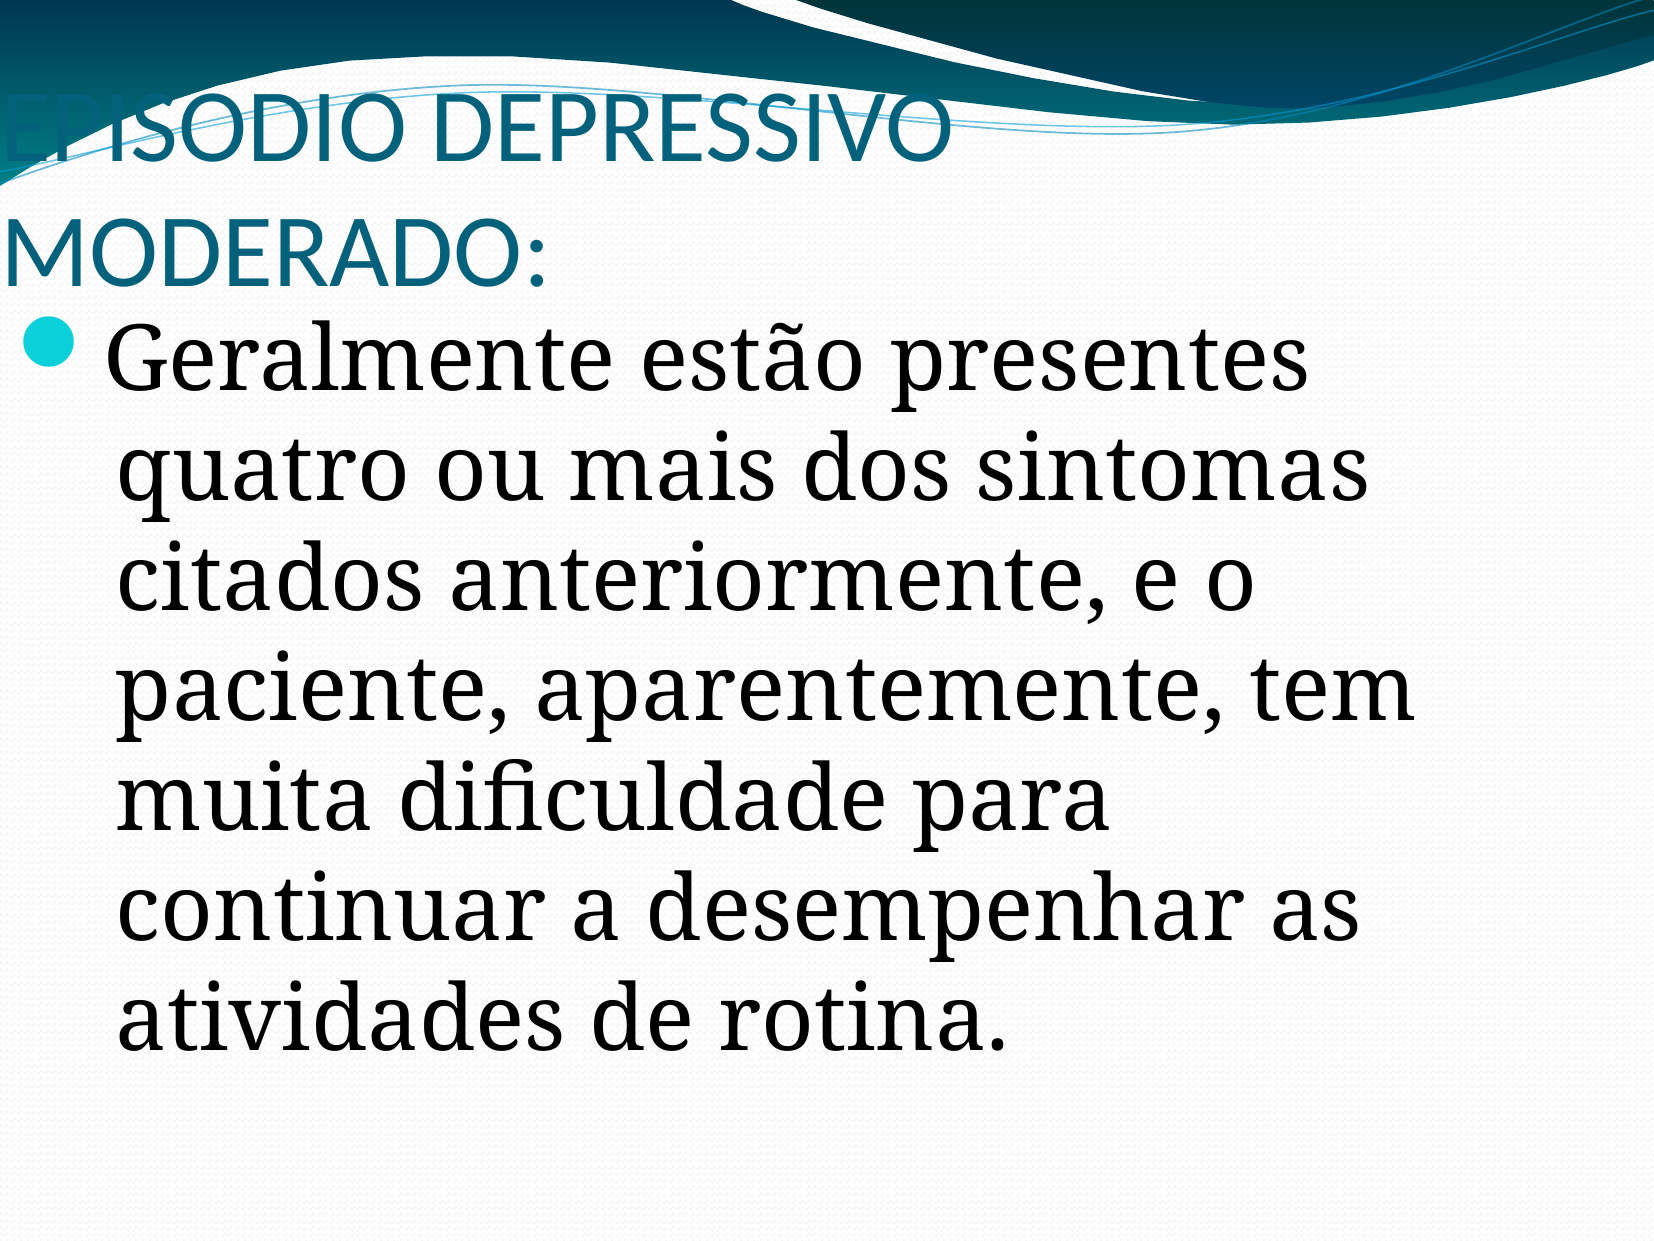

# EPISODIO DEPRESSIVO MODERADO:
Geralmente estão presentes quatro ou mais dos sintomas citados anteriormente, e o paciente, aparentemente, tem muita dificuldade para continuar a desempenhar as atividades de rotina.